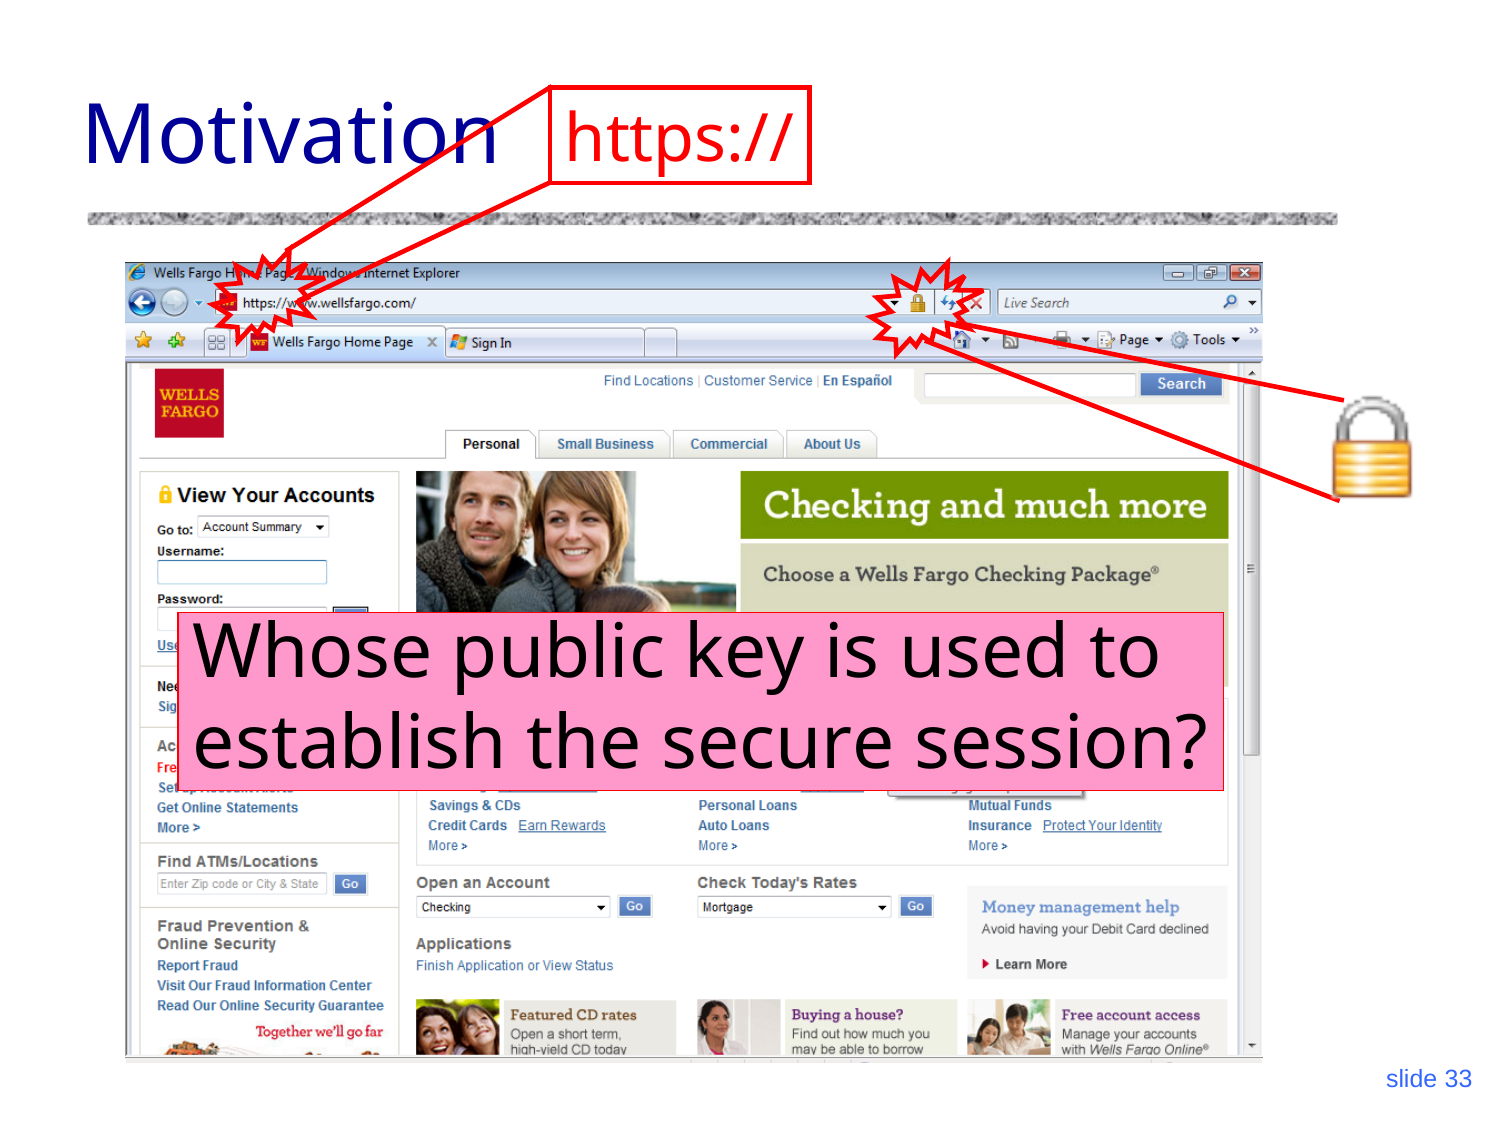

# Motivation
https://
Whose public key is used to
establish the secure session?
slide